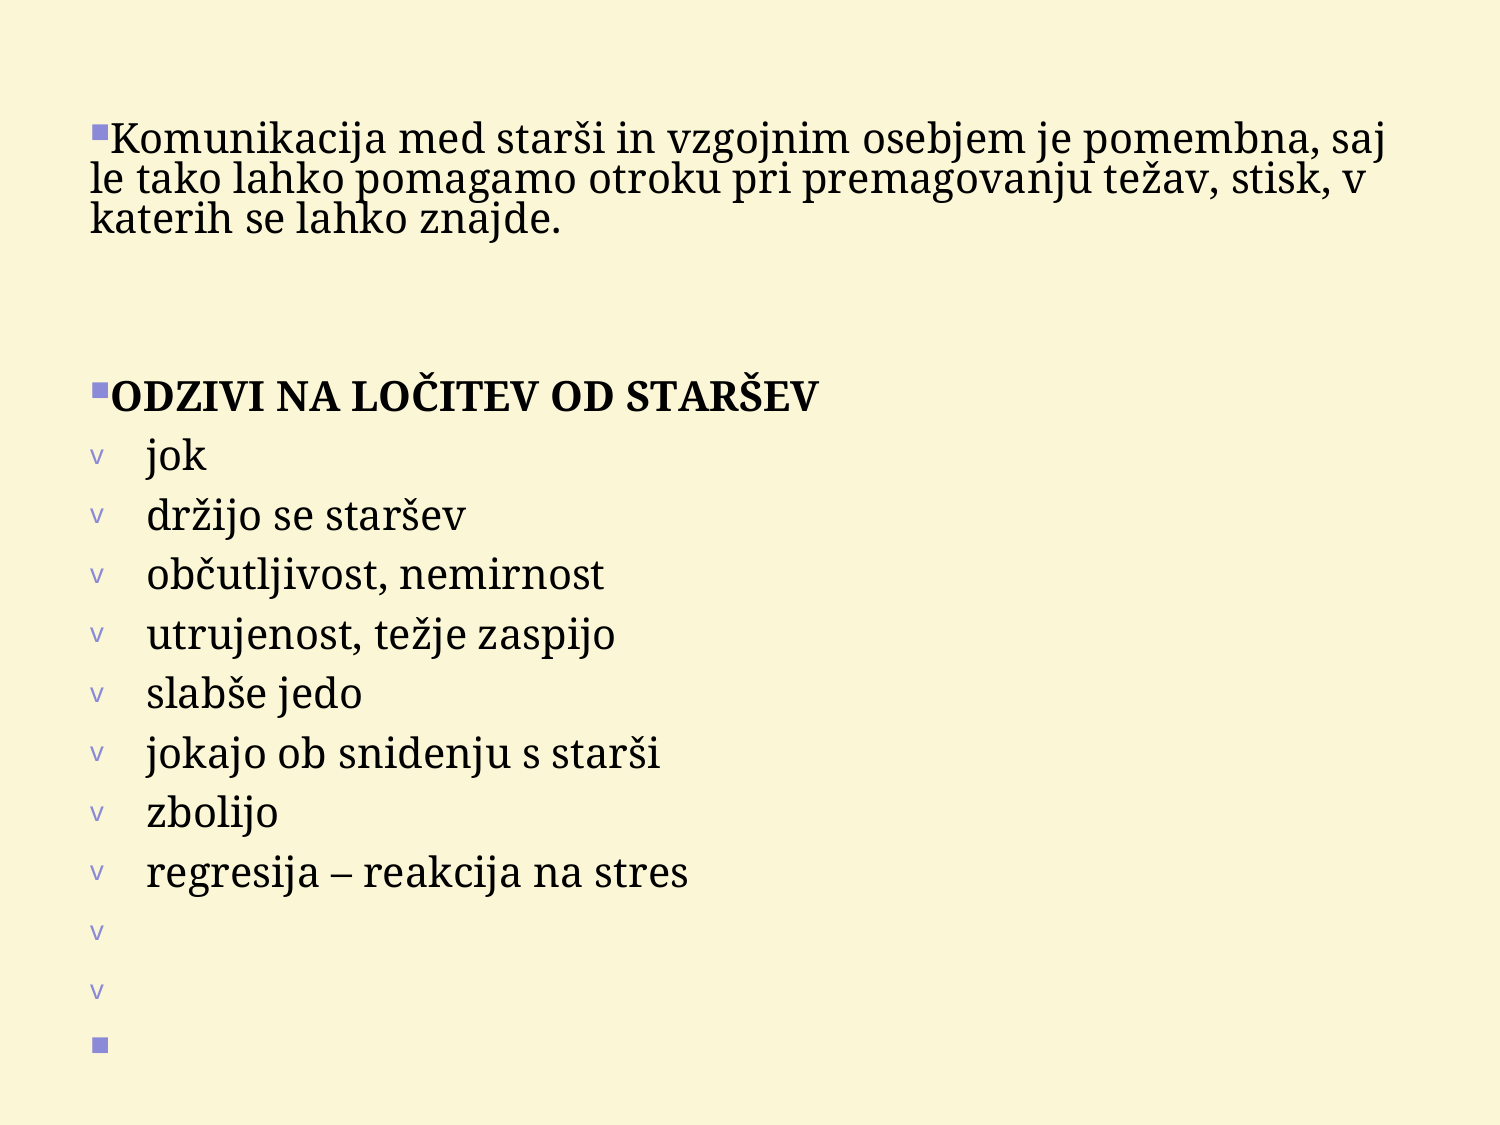

# Komunikacija med starši in vzgojnim osebjem je pomembna, saj le tako lahko pomagamo otroku pri premagovanju težav, stisk, v katerih se lahko znajde.
ODZIVI NA LOČITEV OD STARŠEV
jok
držijo se staršev
občutljivost, nemirnost
utrujenost, težje zaspijo
slabše jedo
jokajo ob snidenju s starši
zbolijo
regresija – reakcija na stres